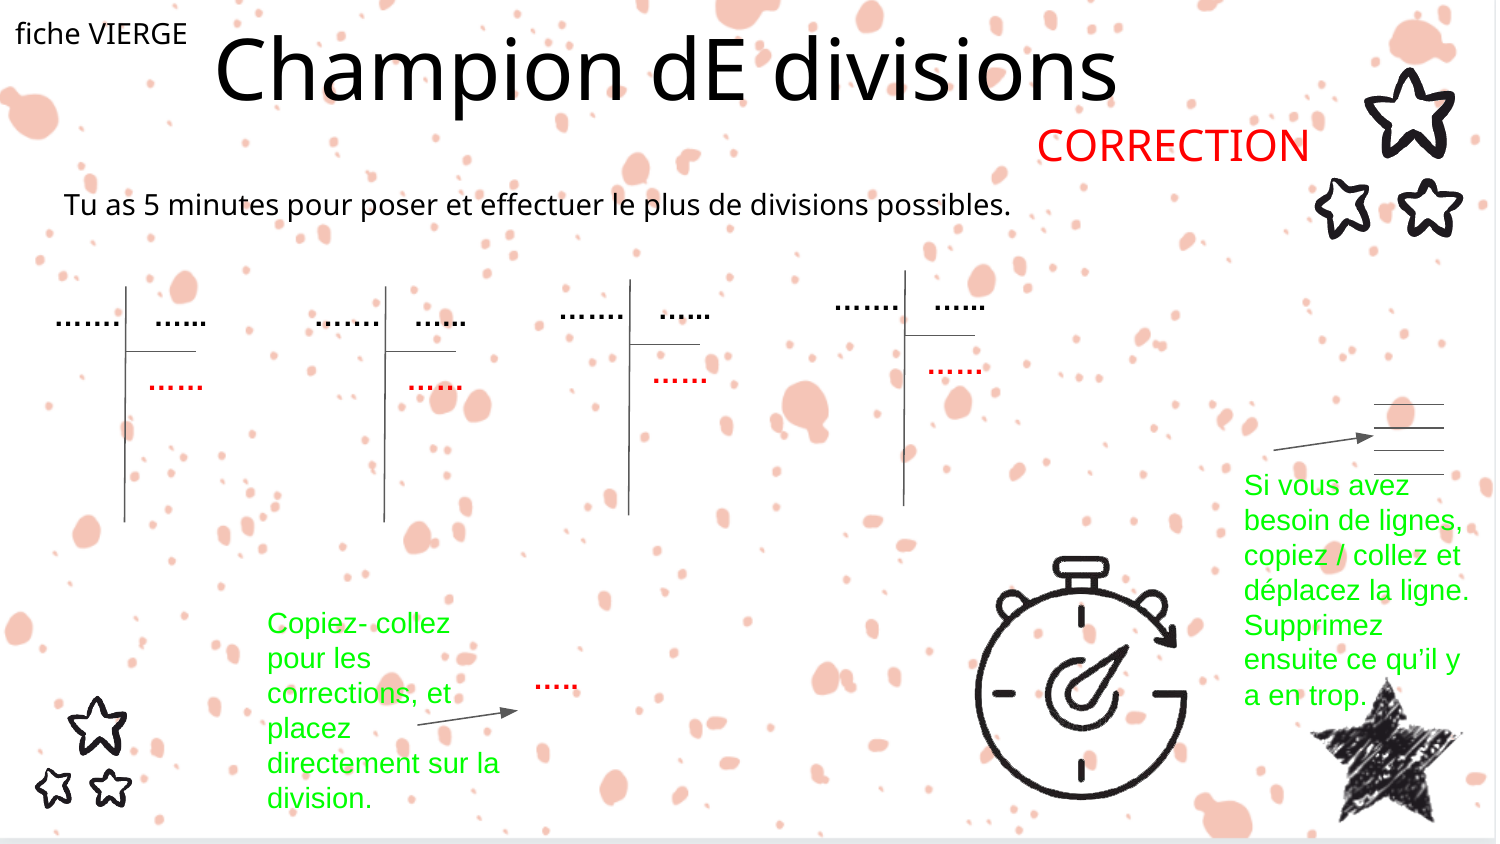

fiche VIERGE
Champion dE divisions
CORRECTION
Tu as 5 minutes pour poser et effectuer le plus de divisions possibles.
……. …...
……. …...
……. …...
……. …...
……
……
……
……
Si vous avez besoin de lignes, copiez / collez et déplacez la ligne.
Supprimez ensuite ce qu’il y a en trop.
Copiez- collez pour les corrections, et placez directement sur la division.
…..